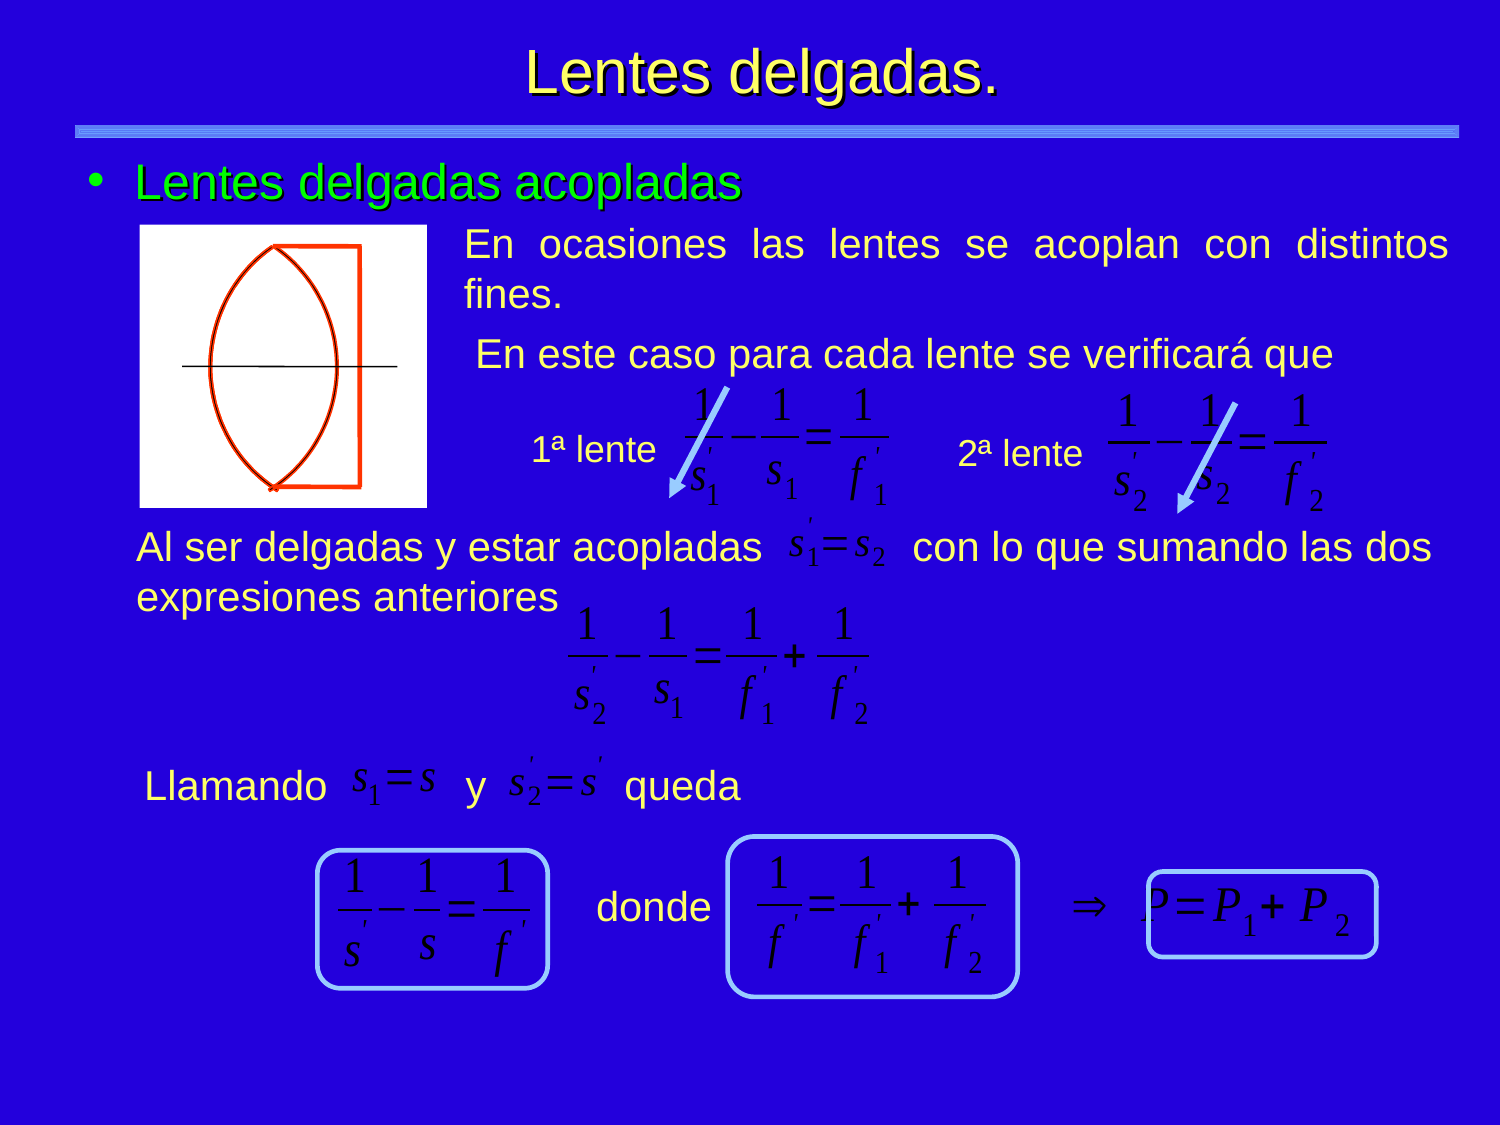

Lentes delgadas.
Lentes delgadas acopladas
En ocasiones las lentes se acoplan con distintos fines.
 En este caso para cada lente se verificará que
1ª lente
2ª lente
Al ser delgadas y estar acopladas con lo que sumando las dos expresiones anteriores
Llamando y queda
donde